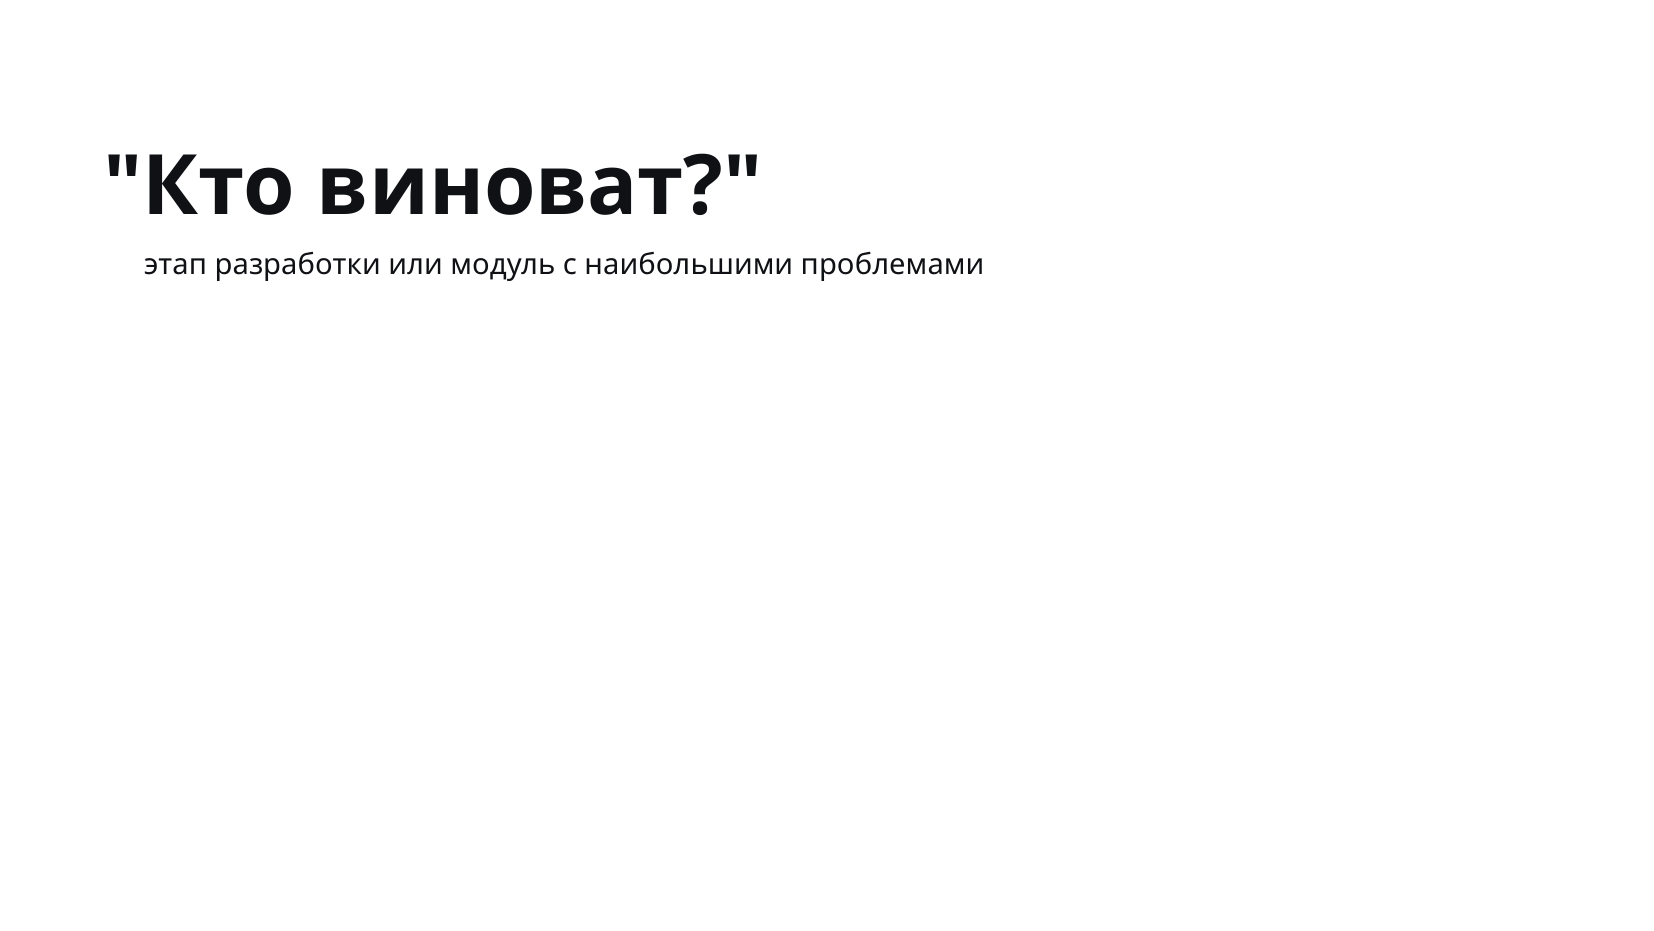

"Кто виноват?"
этап разработки или модуль с наибольшими проблемами